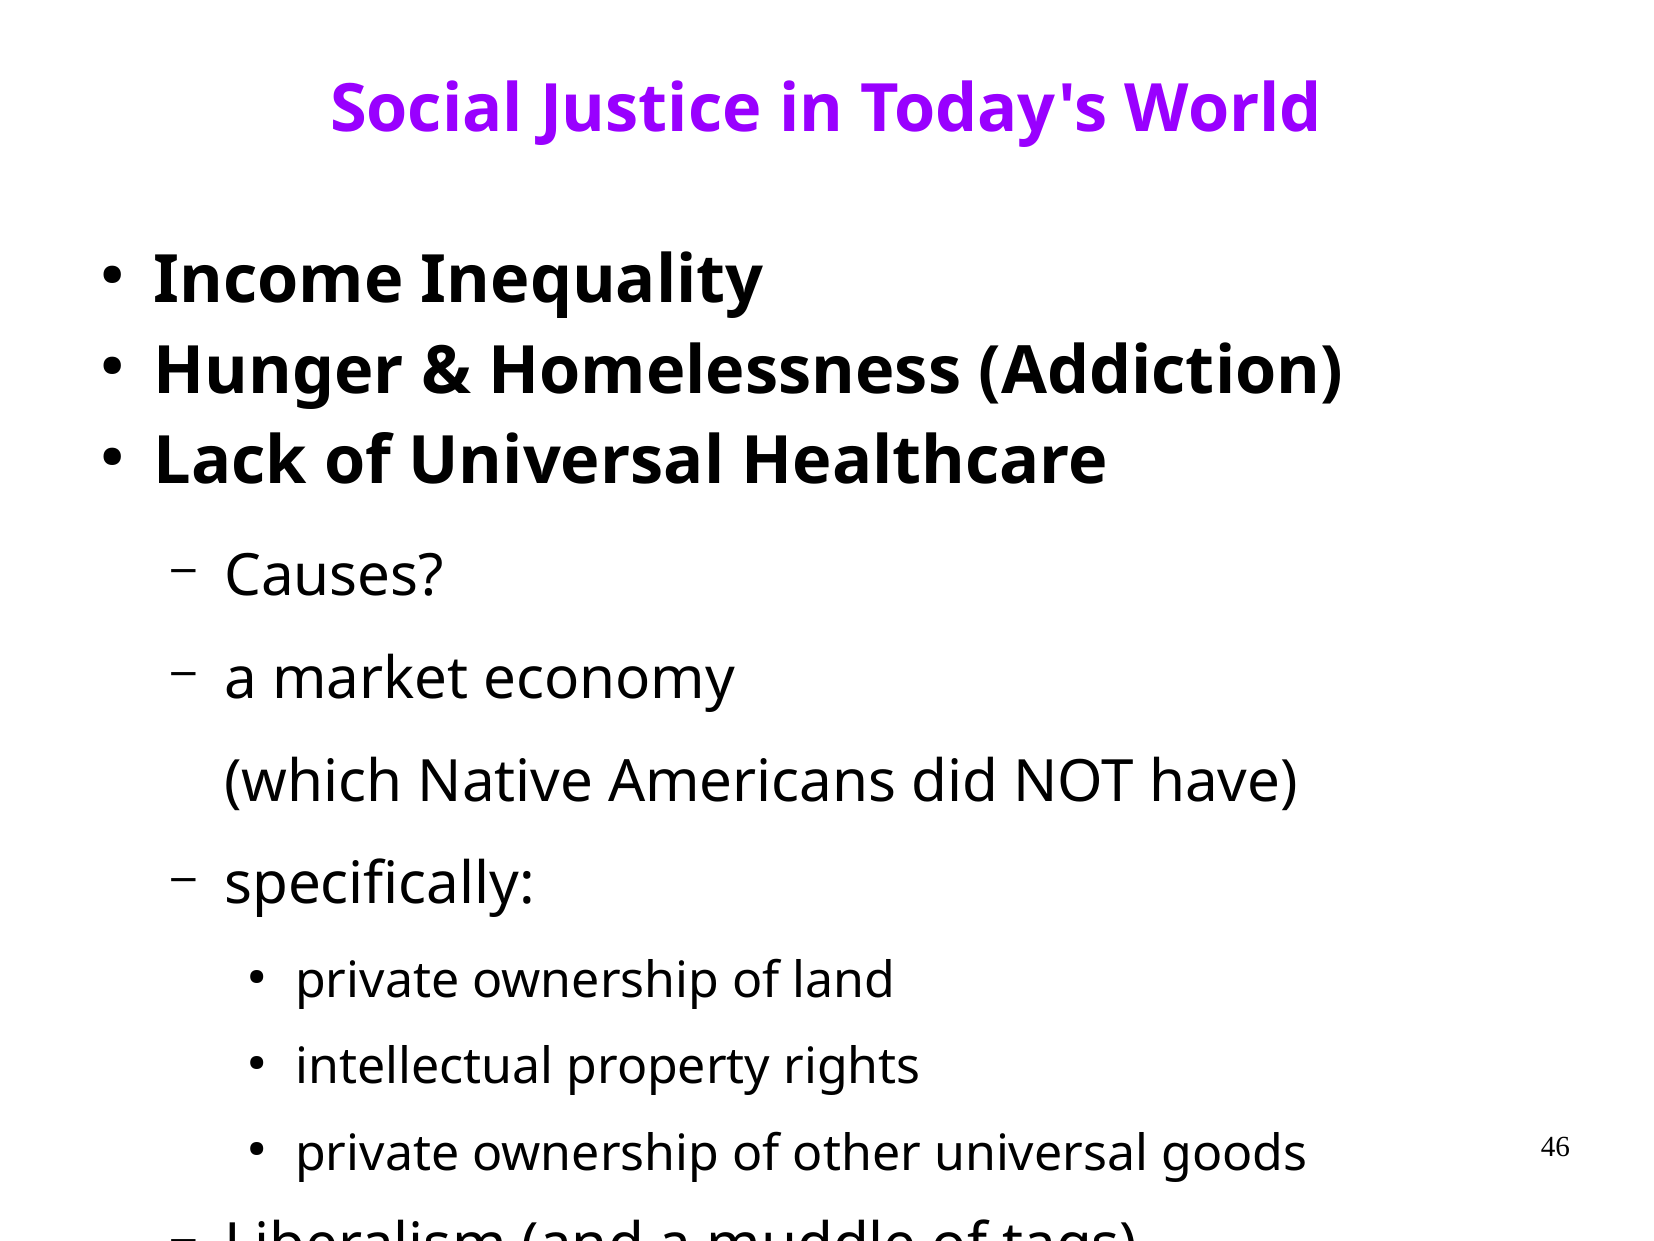

# Social Justice in Today's World
Income Inequality
Hunger & Homelessness (Addiction)
Lack of Universal Healthcare
Causes?
a market economy
(which Native Americans did NOT have)
specifically:
private ownership of land
intellectual property rights
private ownership of other universal goods
Liberalism (and a muddle of tags)
46